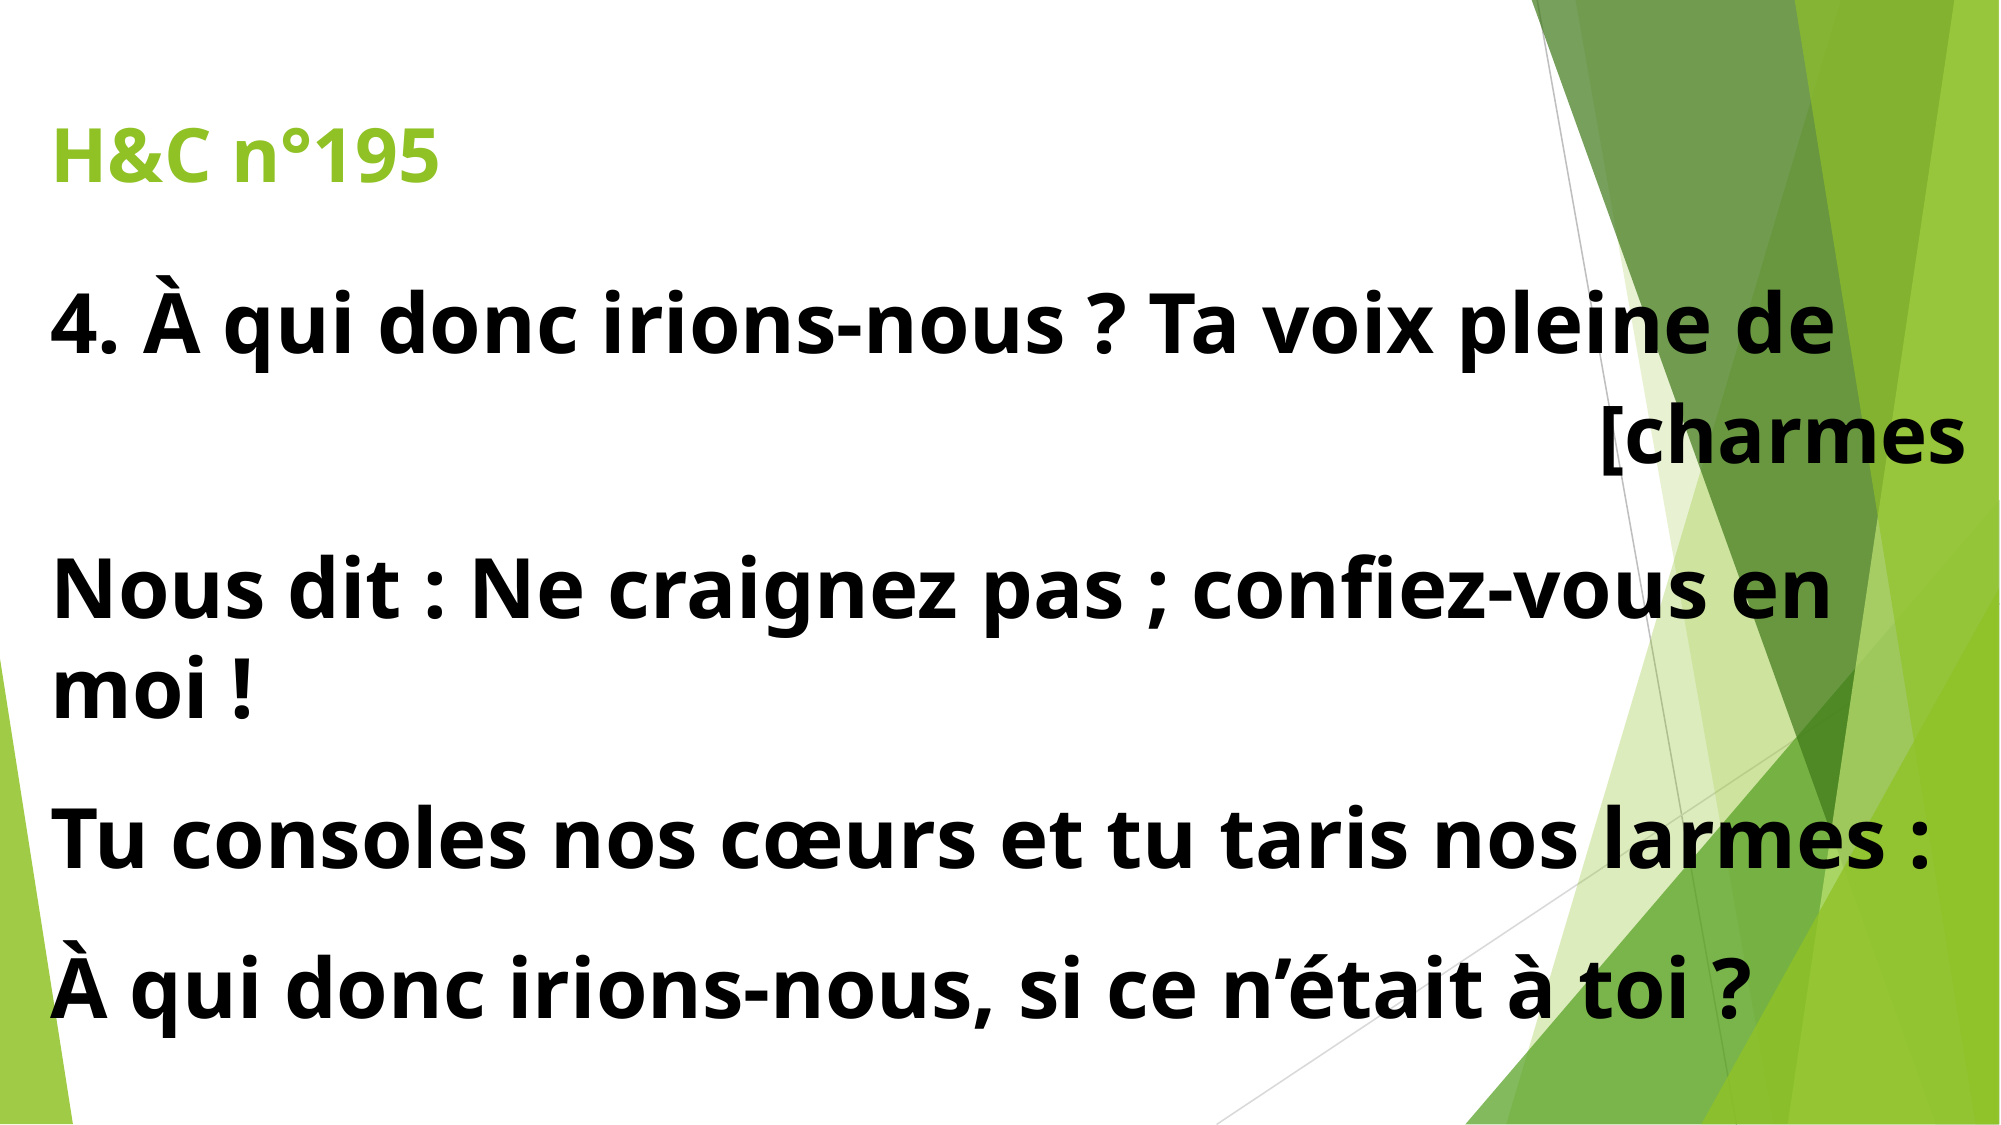

H&C n°195
4. À qui donc irions-nous ? Ta voix pleine de
																						[charmes
Nous dit : Ne craignez pas ; confiez-vous en moi !
Tu consoles nos cœurs et tu taris nos larmes :
À qui donc irions-nous, si ce n’était à toi ?